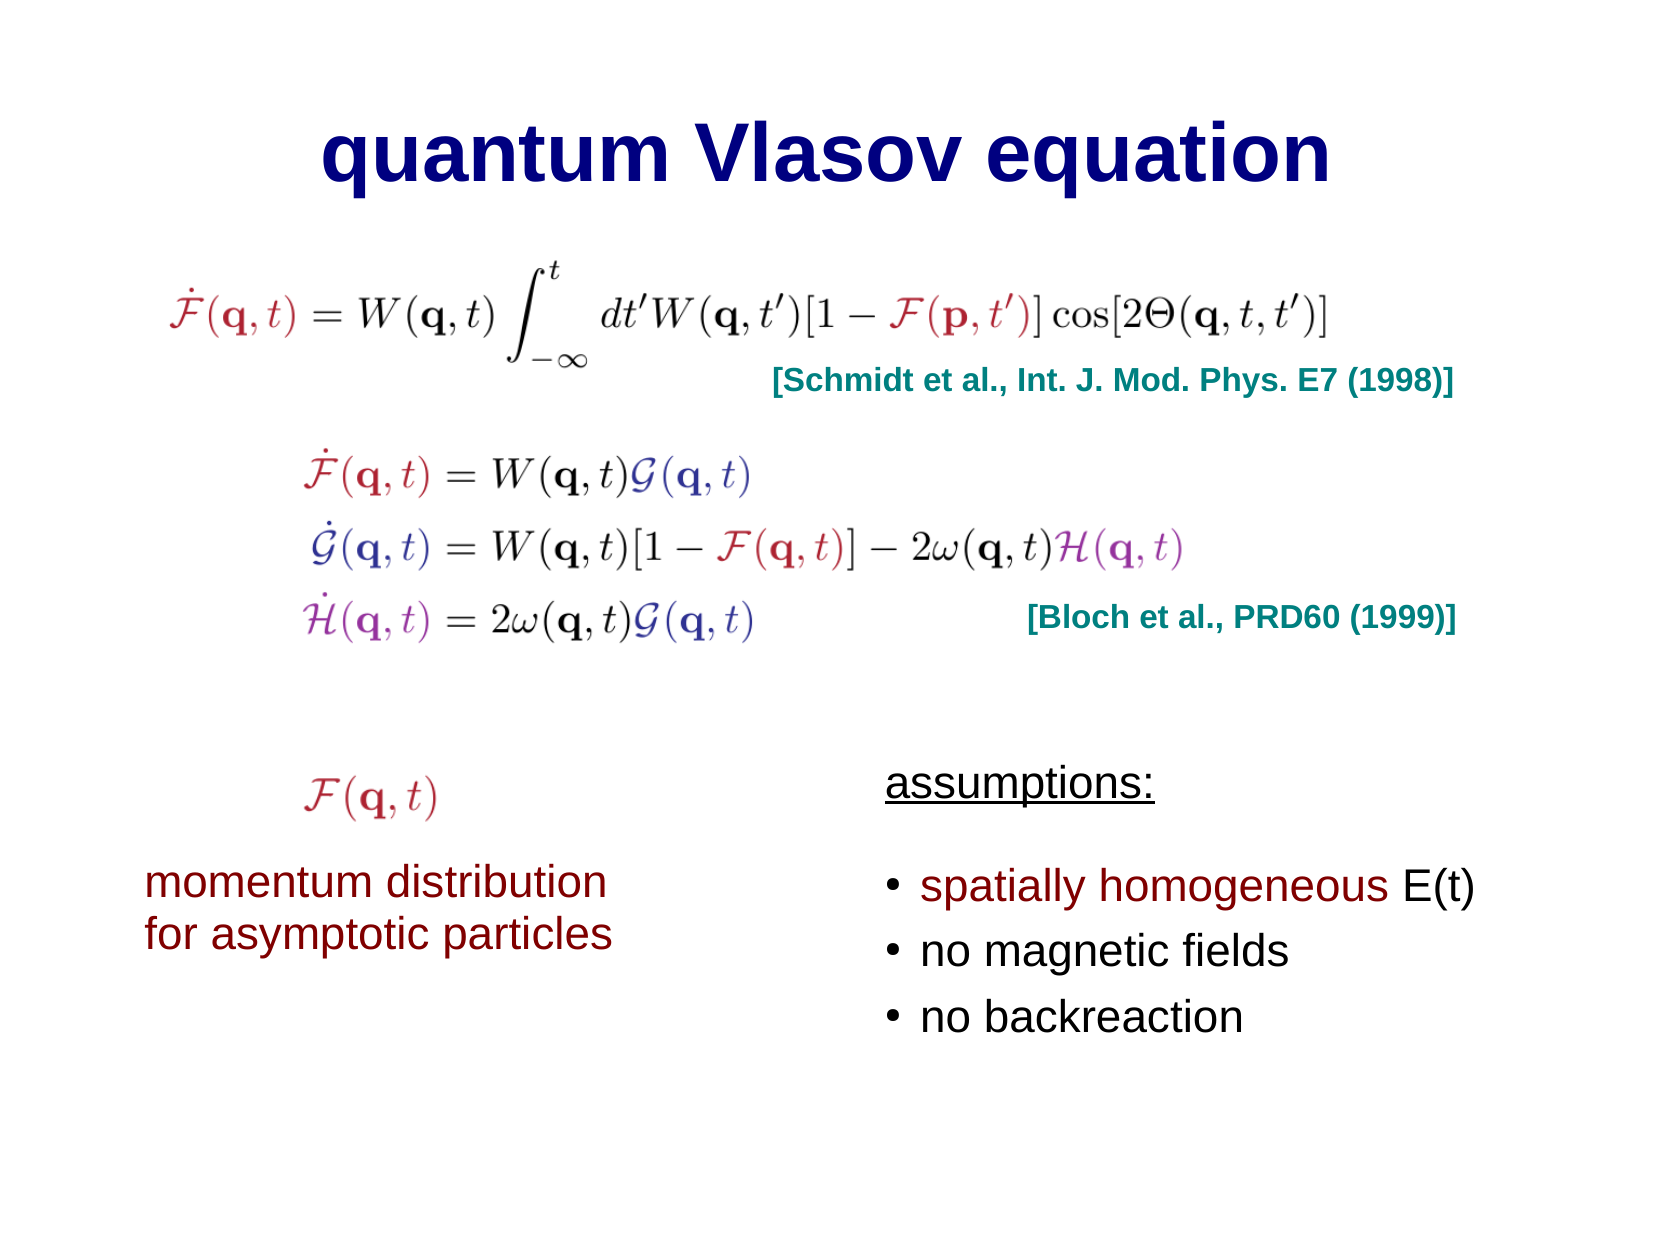

# quantum Vlasov equation
[Schmidt et al., Int. J. Mod. Phys. E7 (1998)]
[Bloch et al., PRD60 (1999)]
assumptions:
spatially homogeneous E(t)
no magnetic fields
no backreaction
momentum distribution
for asymptotic particles